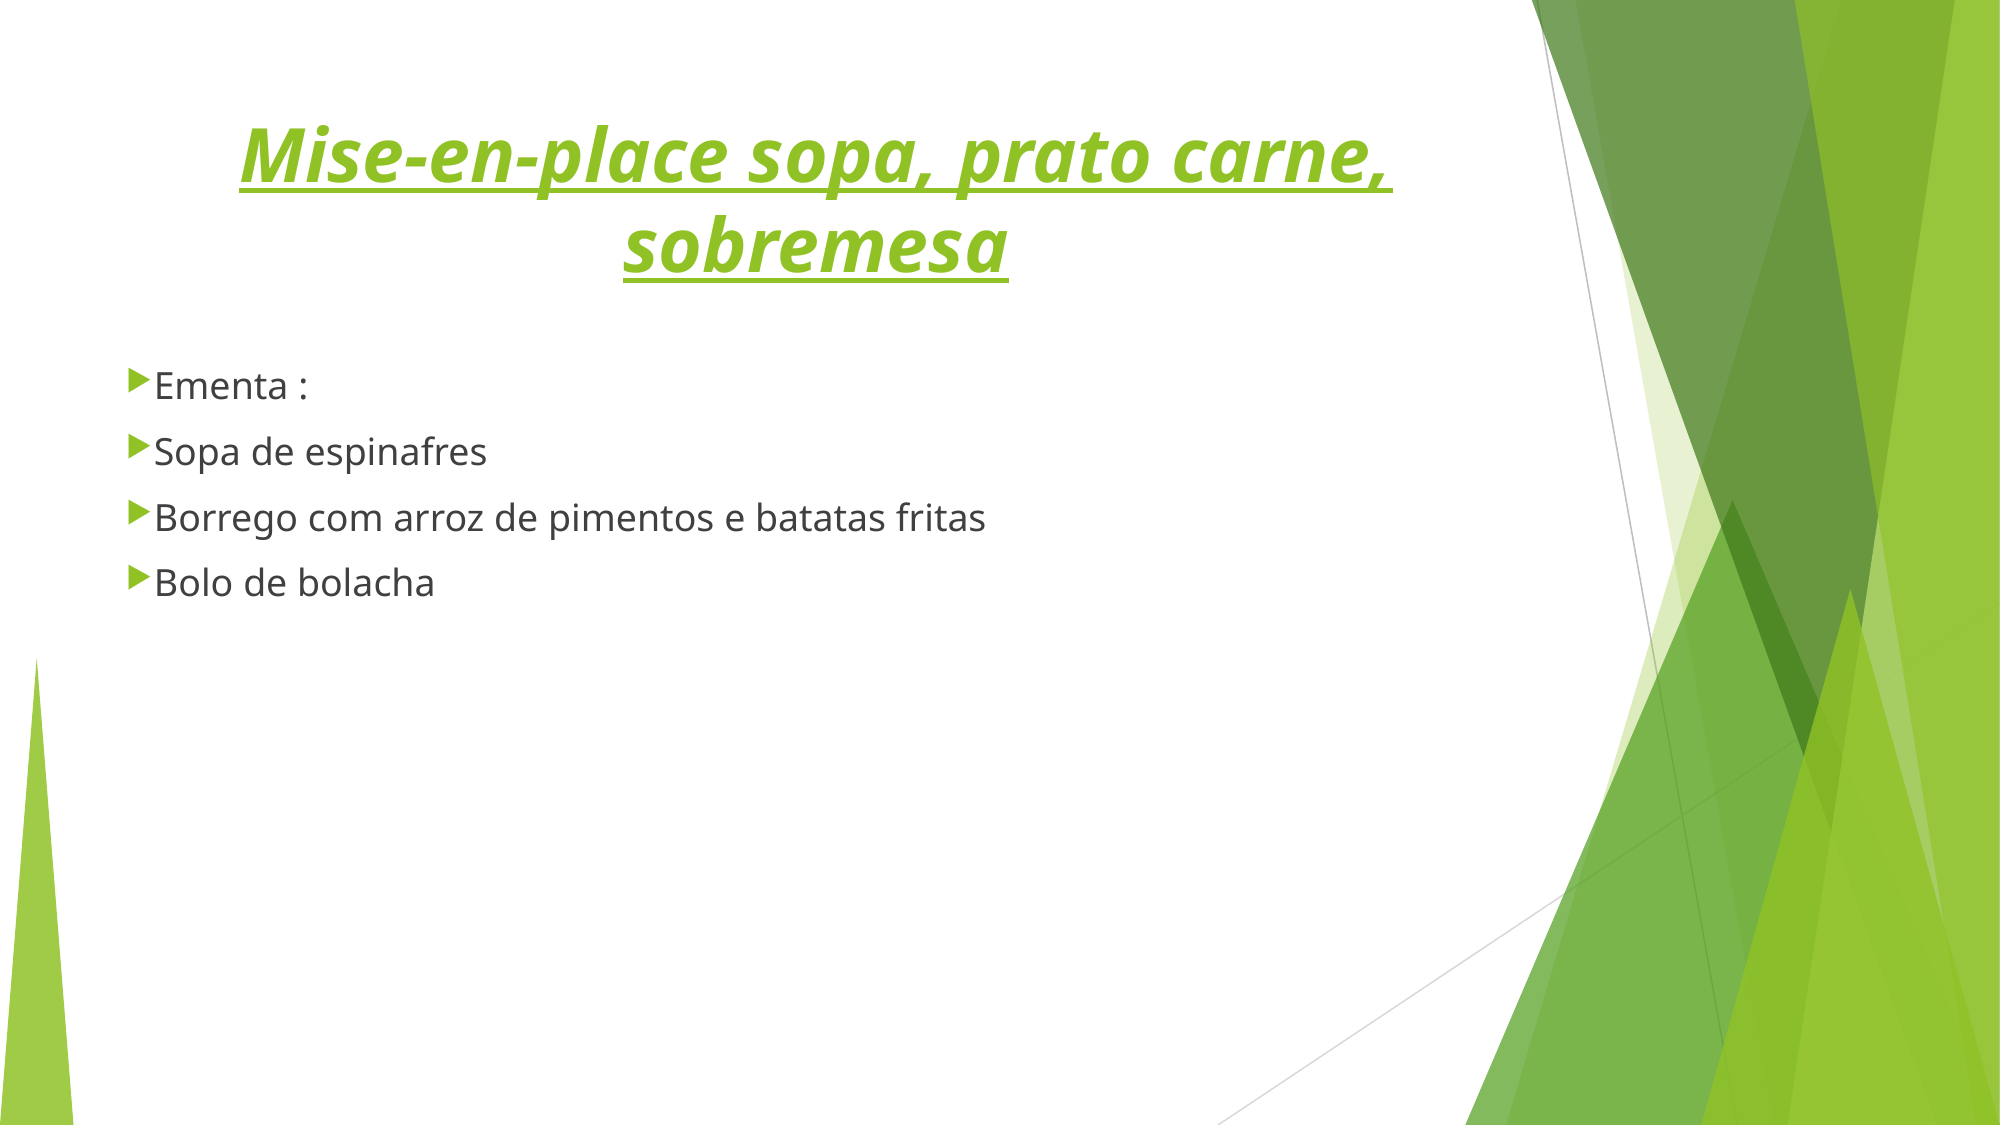

# Mise-en-place sopa, prato carne, sobremesa
Ementa :
Sopa de espinafres
Borrego com arroz de pimentos e batatas fritas
Bolo de bolacha